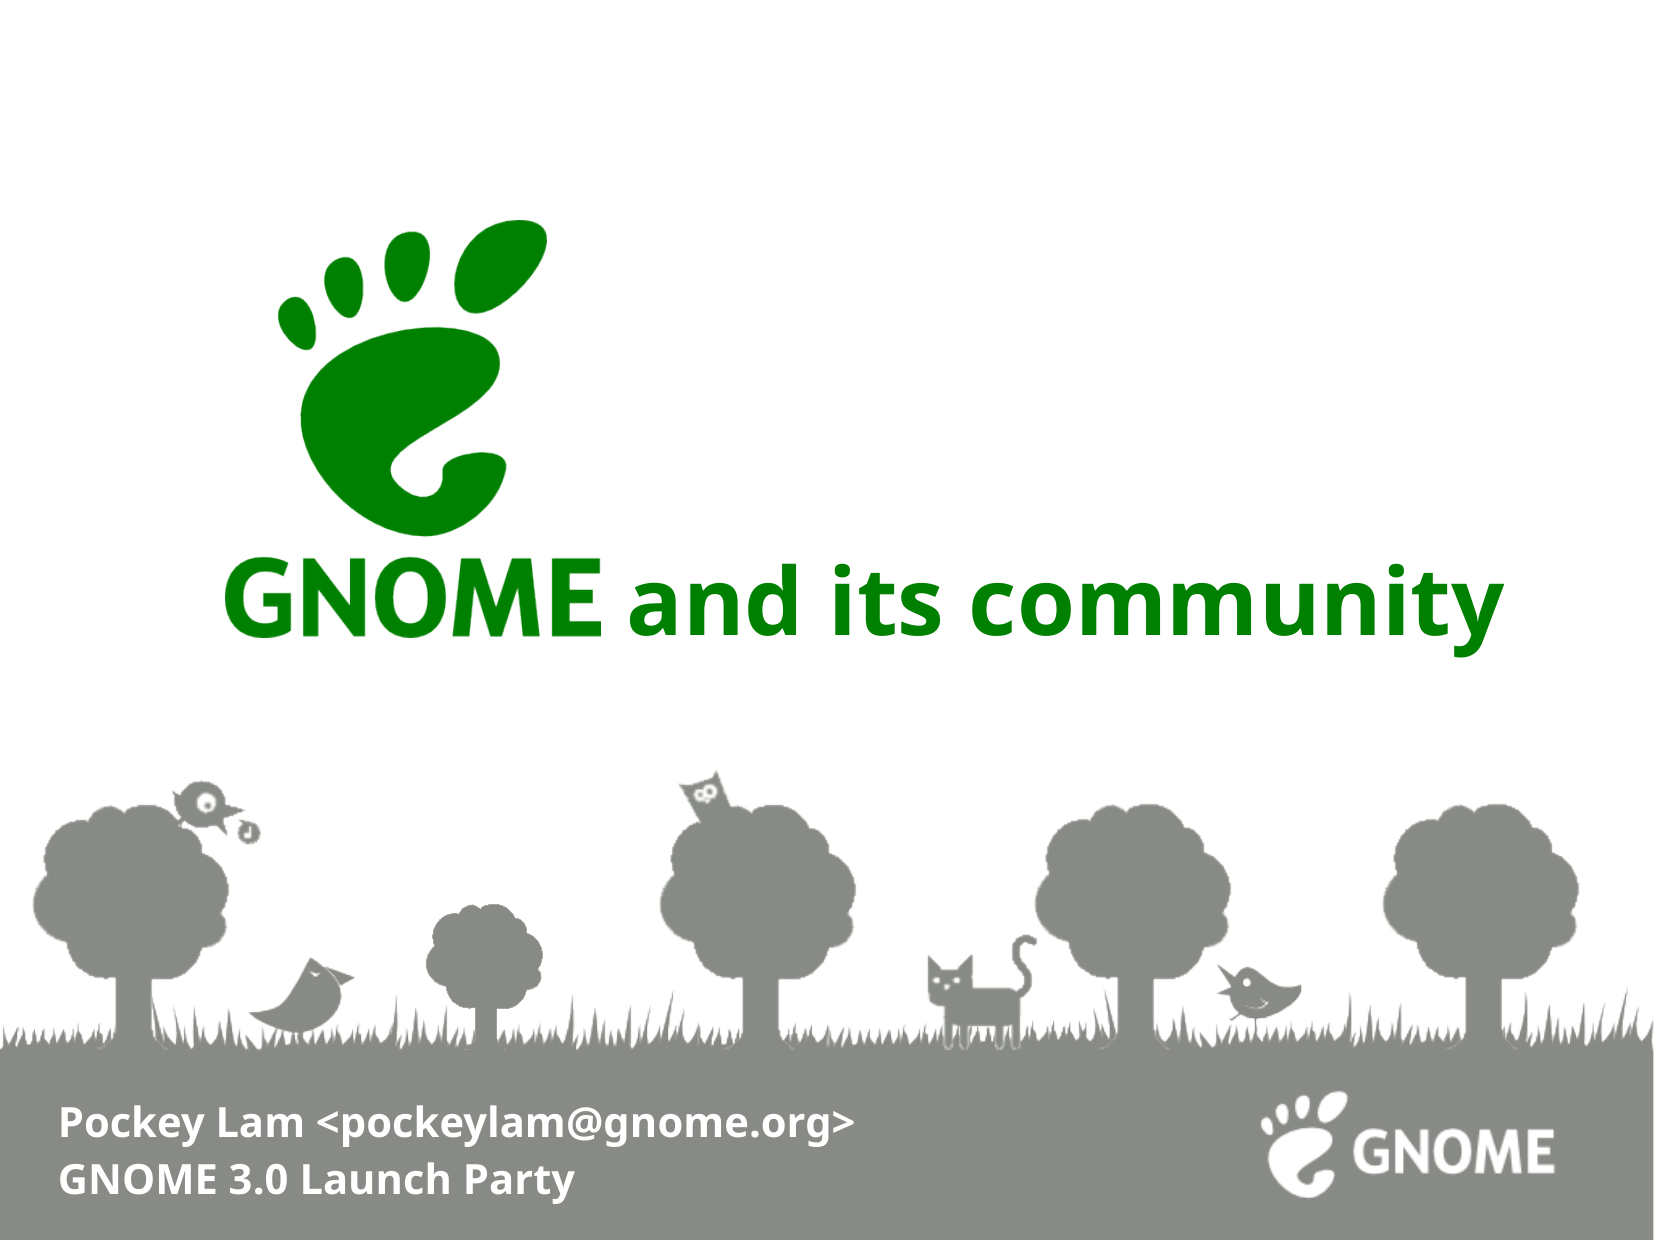

and its community
Pockey Lam <pockeylam@gnome.org>
GNOME 3.0 Launch Party